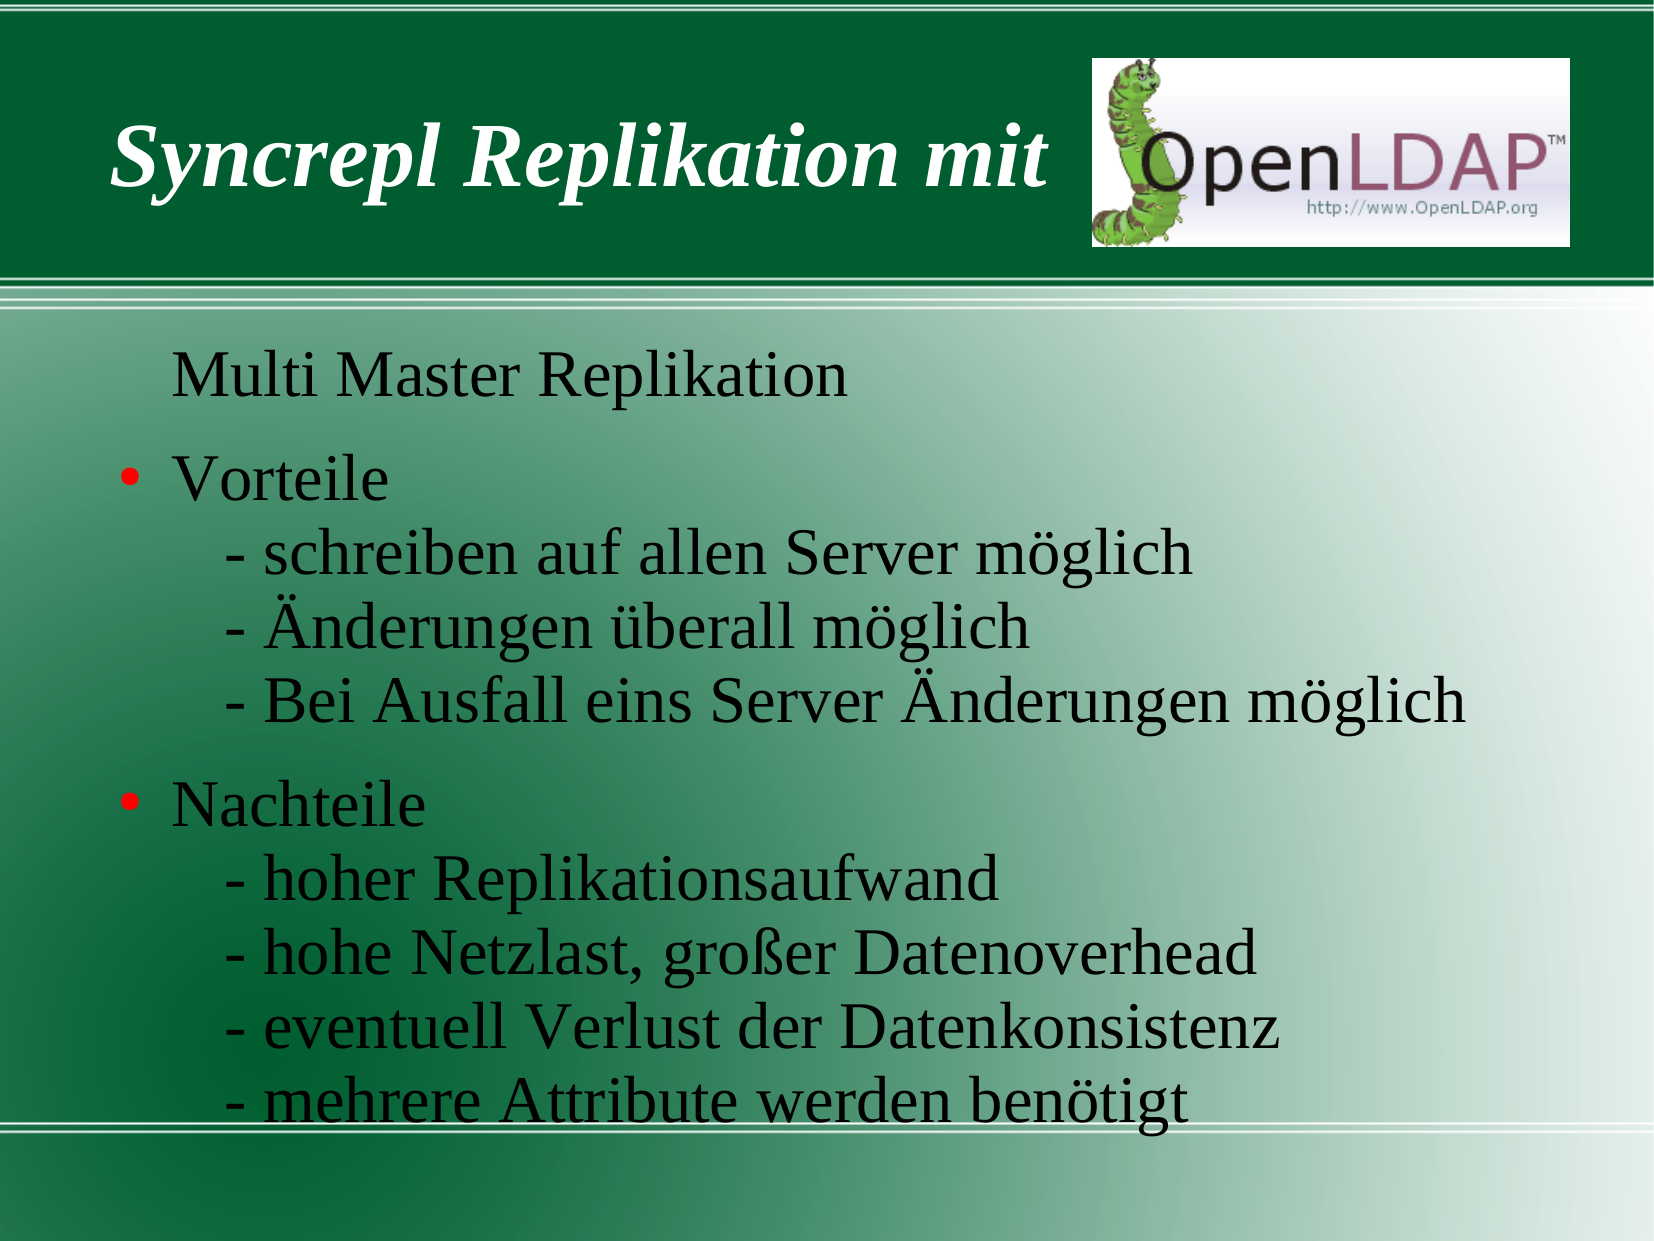

# Syncrepl Replikation mit
Multi Master Replikation
Vorteile
- schreiben auf allen Server möglich
- Änderungen überall möglich
- Bei Ausfall eins Server Änderungen möglich
Nachteile
- hoher Replikationsaufwand
- hohe Netzlast, großer Datenoverhead
- eventuell Verlust der Datenkonsistenz
- mehrere Attribute werden benötigt